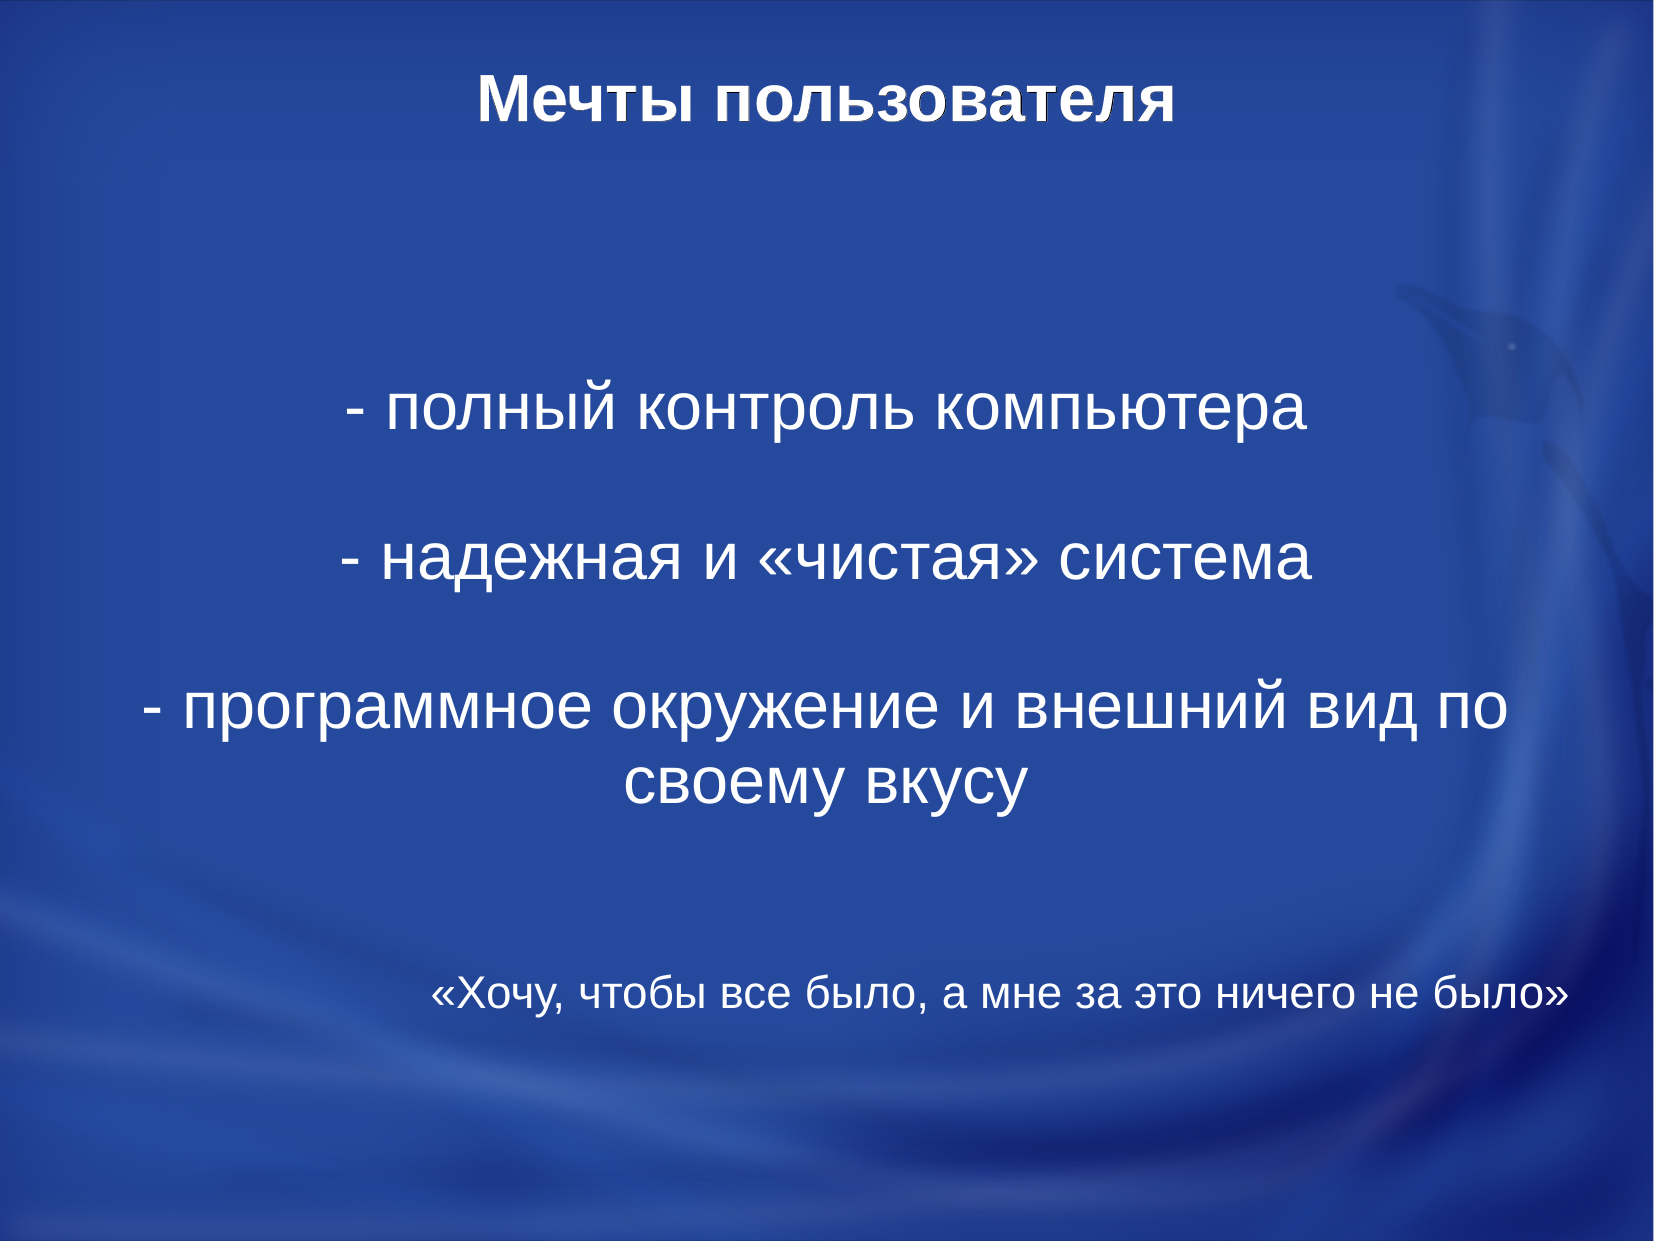

# Мечты пользователя
- полный контроль компьютера
- надежная и «чистая» система
- программное окружение и внешний вид по своему вкусу
«Хочу, чтобы все было, а мне за это ничего не было»